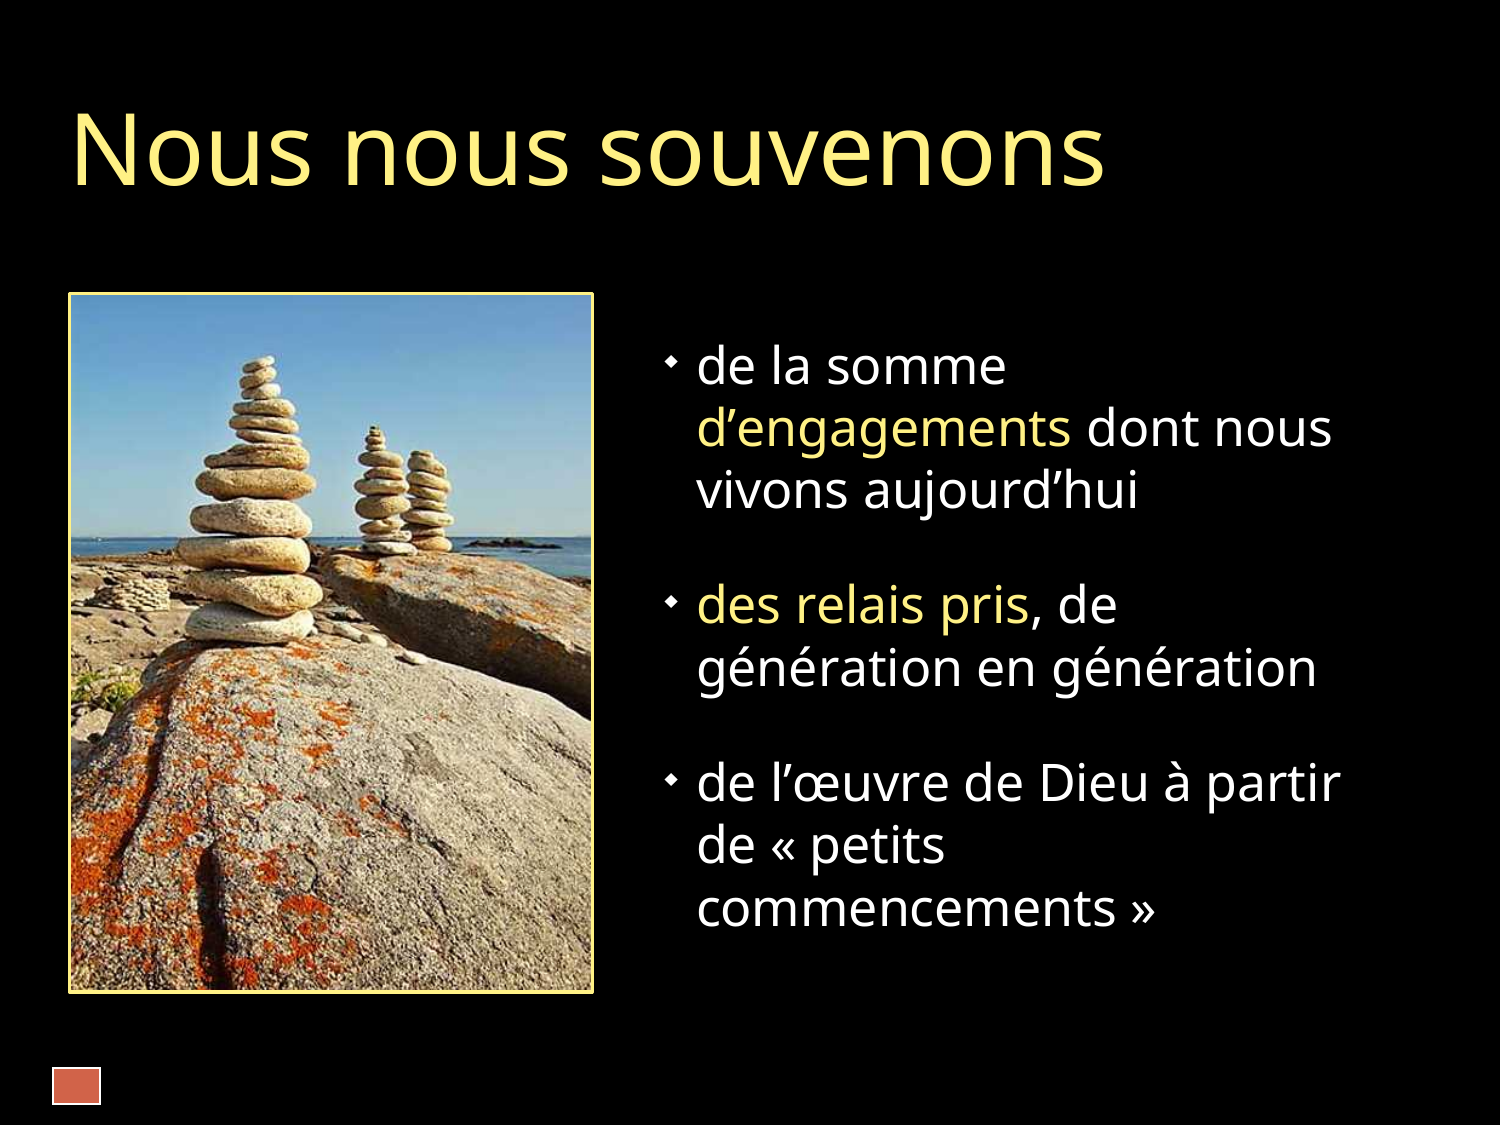

# Nous nous souvenons
de la somme d’engagements dont nous vivons aujourd’hui
des relais pris, de génération en génération
de l’œuvre de Dieu à partir de « petits commencements »